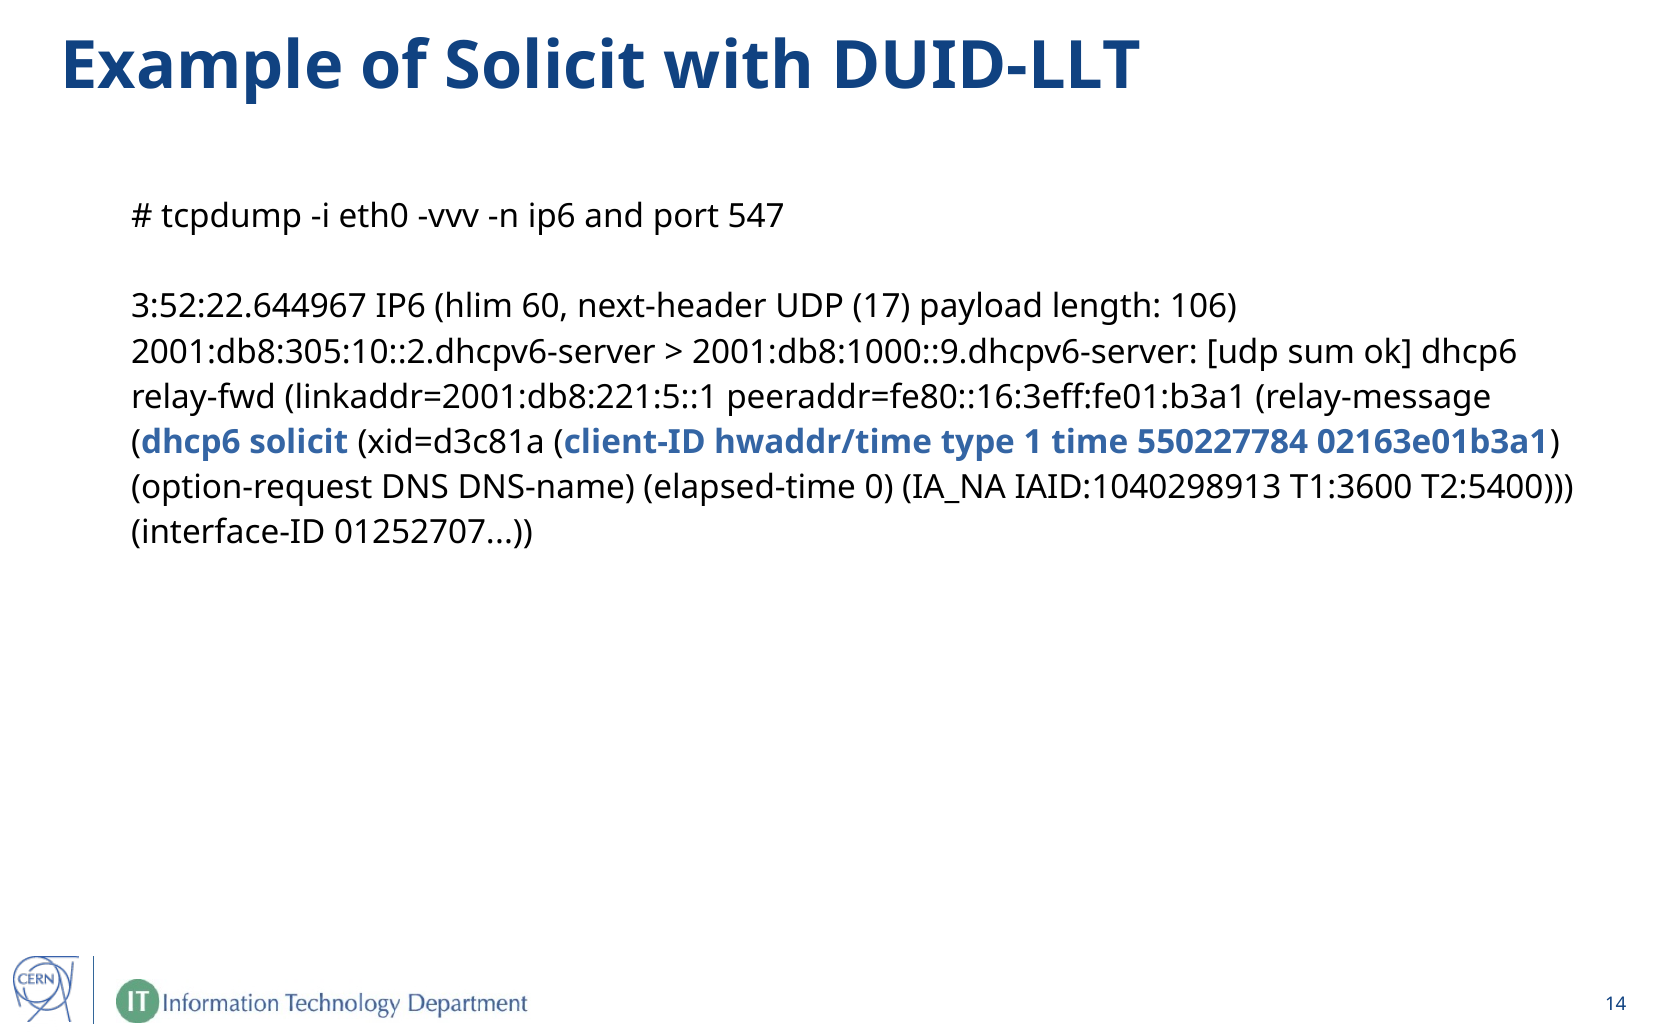

# Example of Solicit with DUID-LLT
# tcpdump -i eth0 -vvv -n ip6 and port 547
3:52:22.644967 IP6 (hlim 60, next-header UDP (17) payload length: 106) 2001:db8:305:10::2.dhcpv6-server > 2001:db8:1000::9.dhcpv6-server: [udp sum ok] dhcp6 relay-fwd (linkaddr=2001:db8:221:5::1 peeraddr=fe80::16:3eff:fe01:b3a1 (relay-message (dhcp6 solicit (xid=d3c81a (client-ID hwaddr/time type 1 time 550227784 02163e01b3a1) (option-request DNS DNS-name) (elapsed-time 0) (IA_NA IAID:1040298913 T1:3600 T2:5400))) (interface-ID 01252707...))